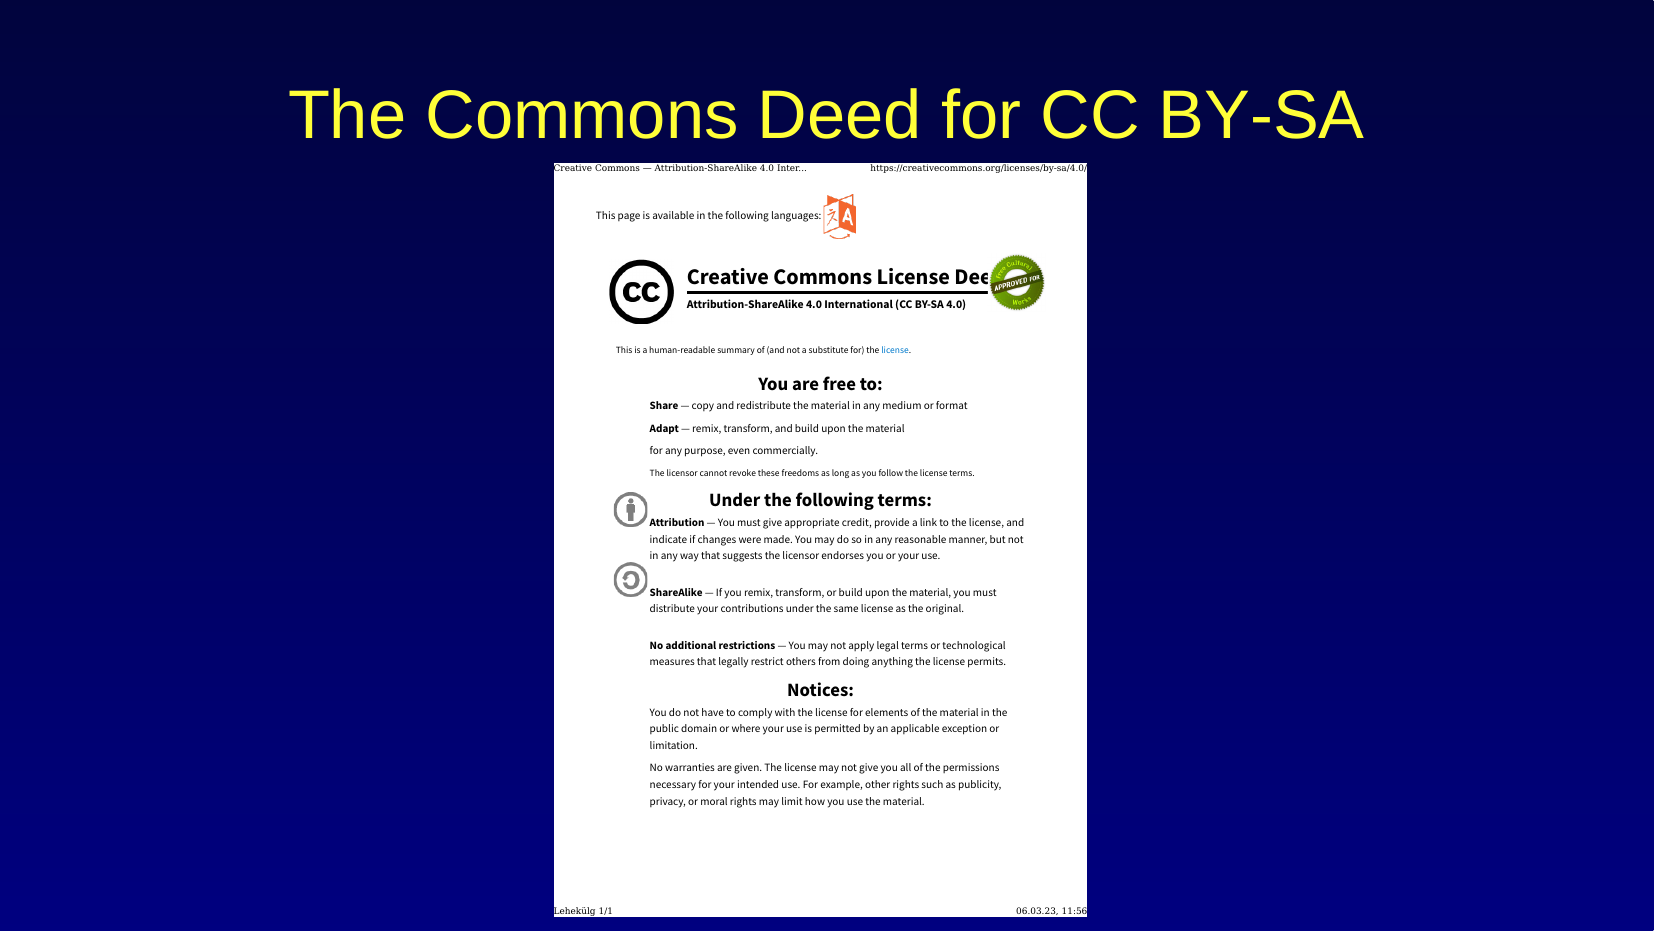

# The Commons Deed for CC BY-SA